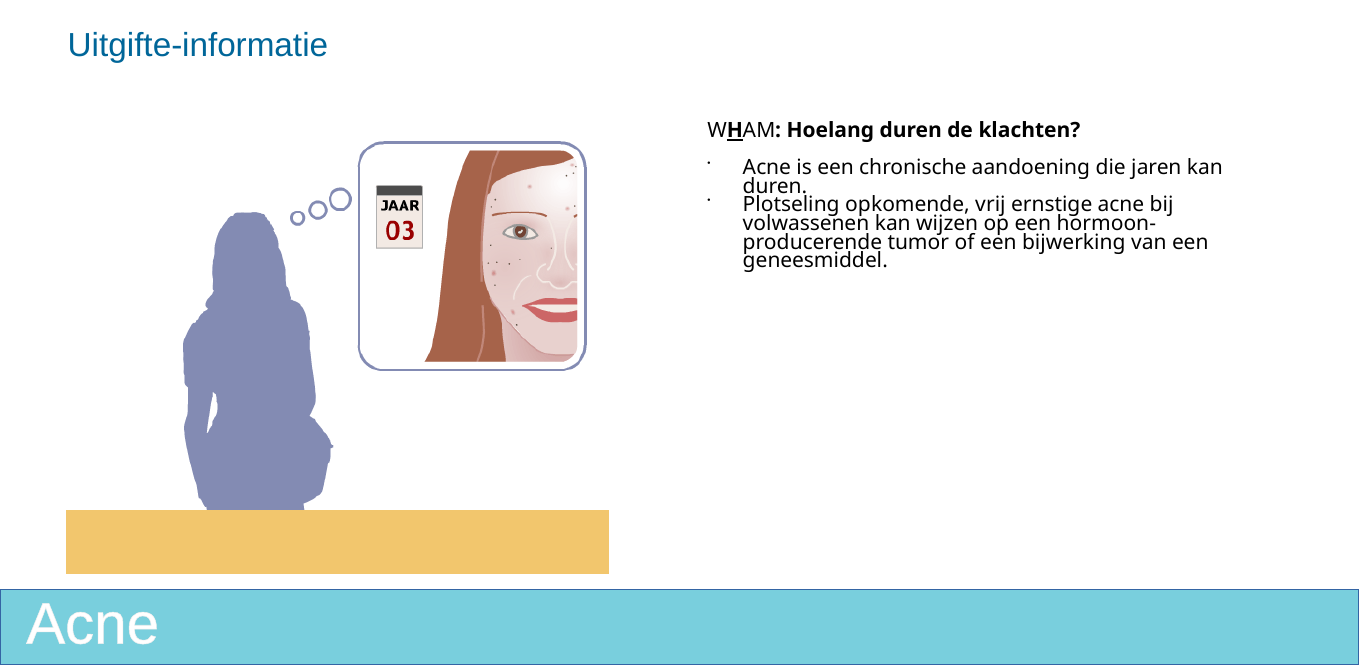

# Uitgifte-informatie
WHAM: Hoelang duren de klachten?
Acne is een chronische aandoening die jaren kan duren.
Plotseling opkomende, vrij ernstige acne bij volwassenen kan wijzen op een hormoon-producerende tumor of een bijwerking van een geneesmiddel.
Acne